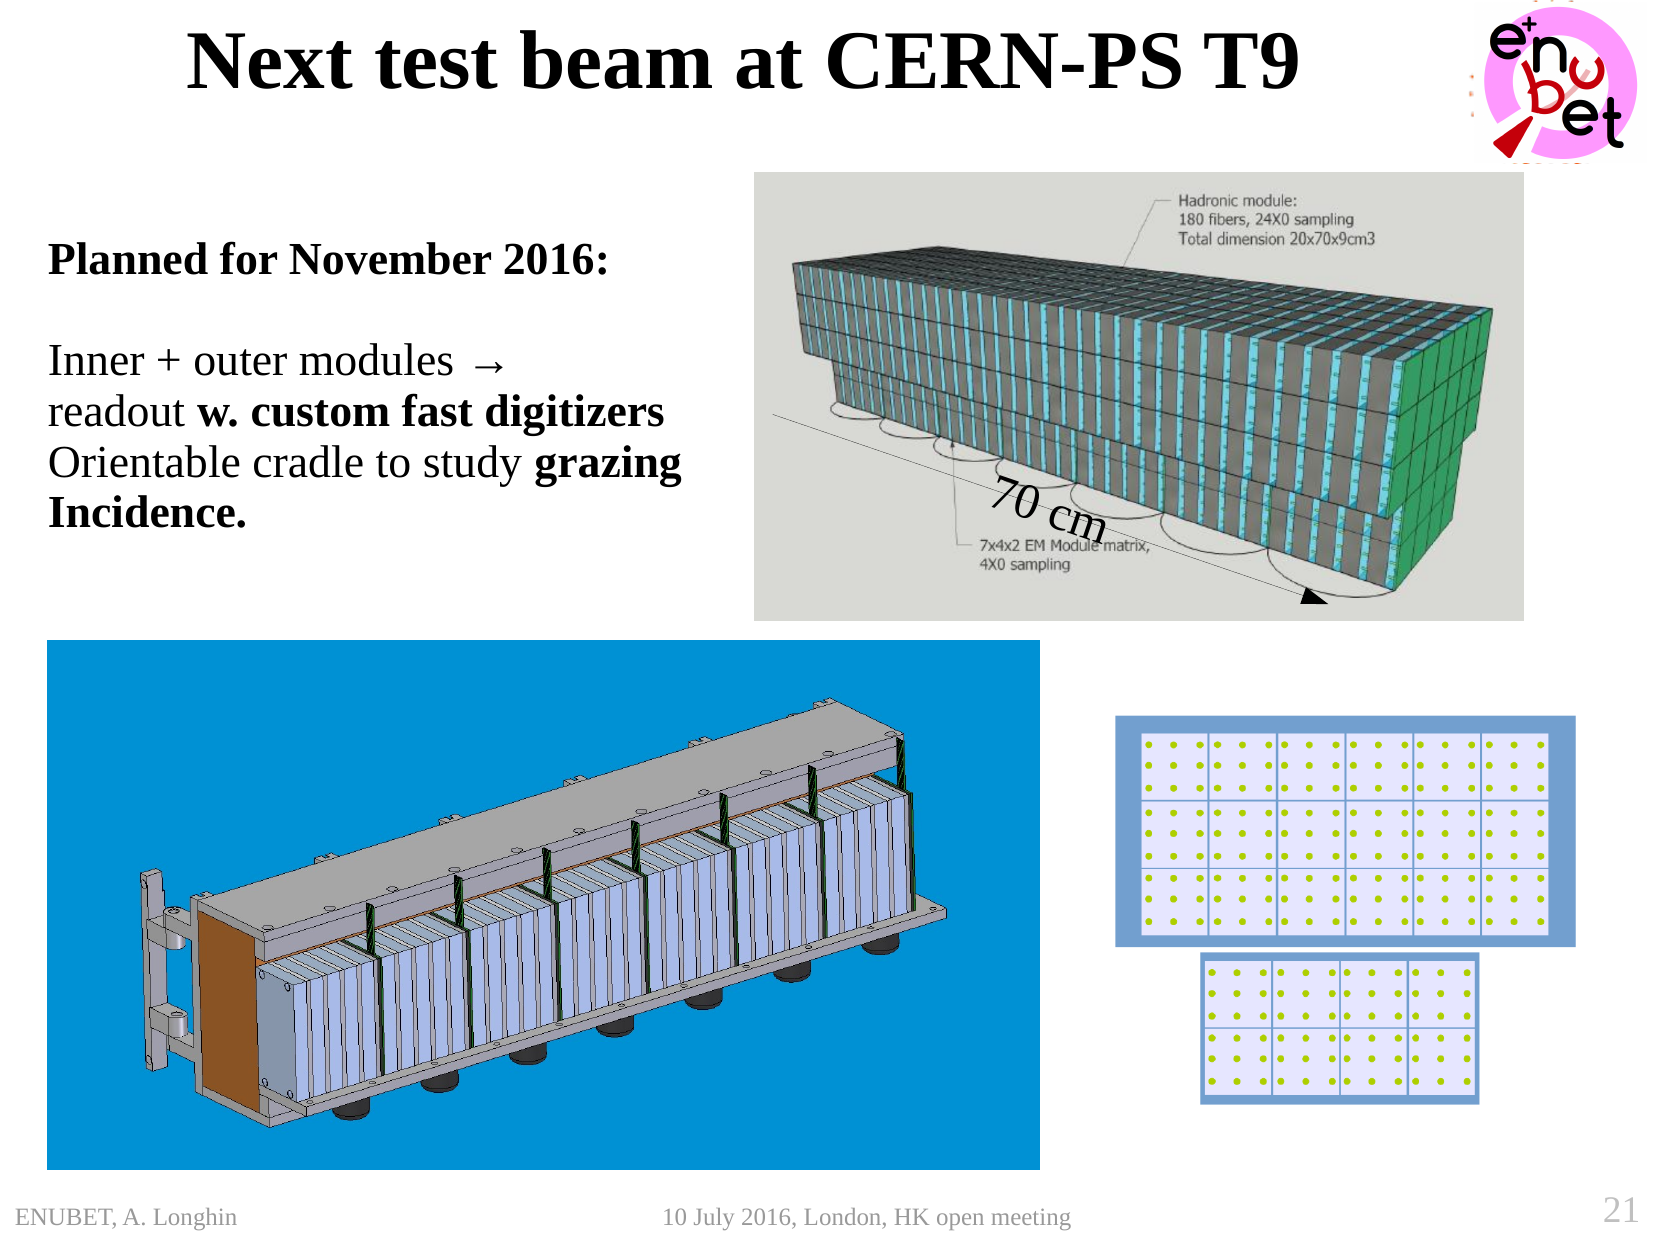

# Next test beam at CERN-PS T9
Planned for November 2016:
Inner + outer modules →
readout w. custom fast digitizers
Orientable cradle to study grazing
Incidence.
70 cm